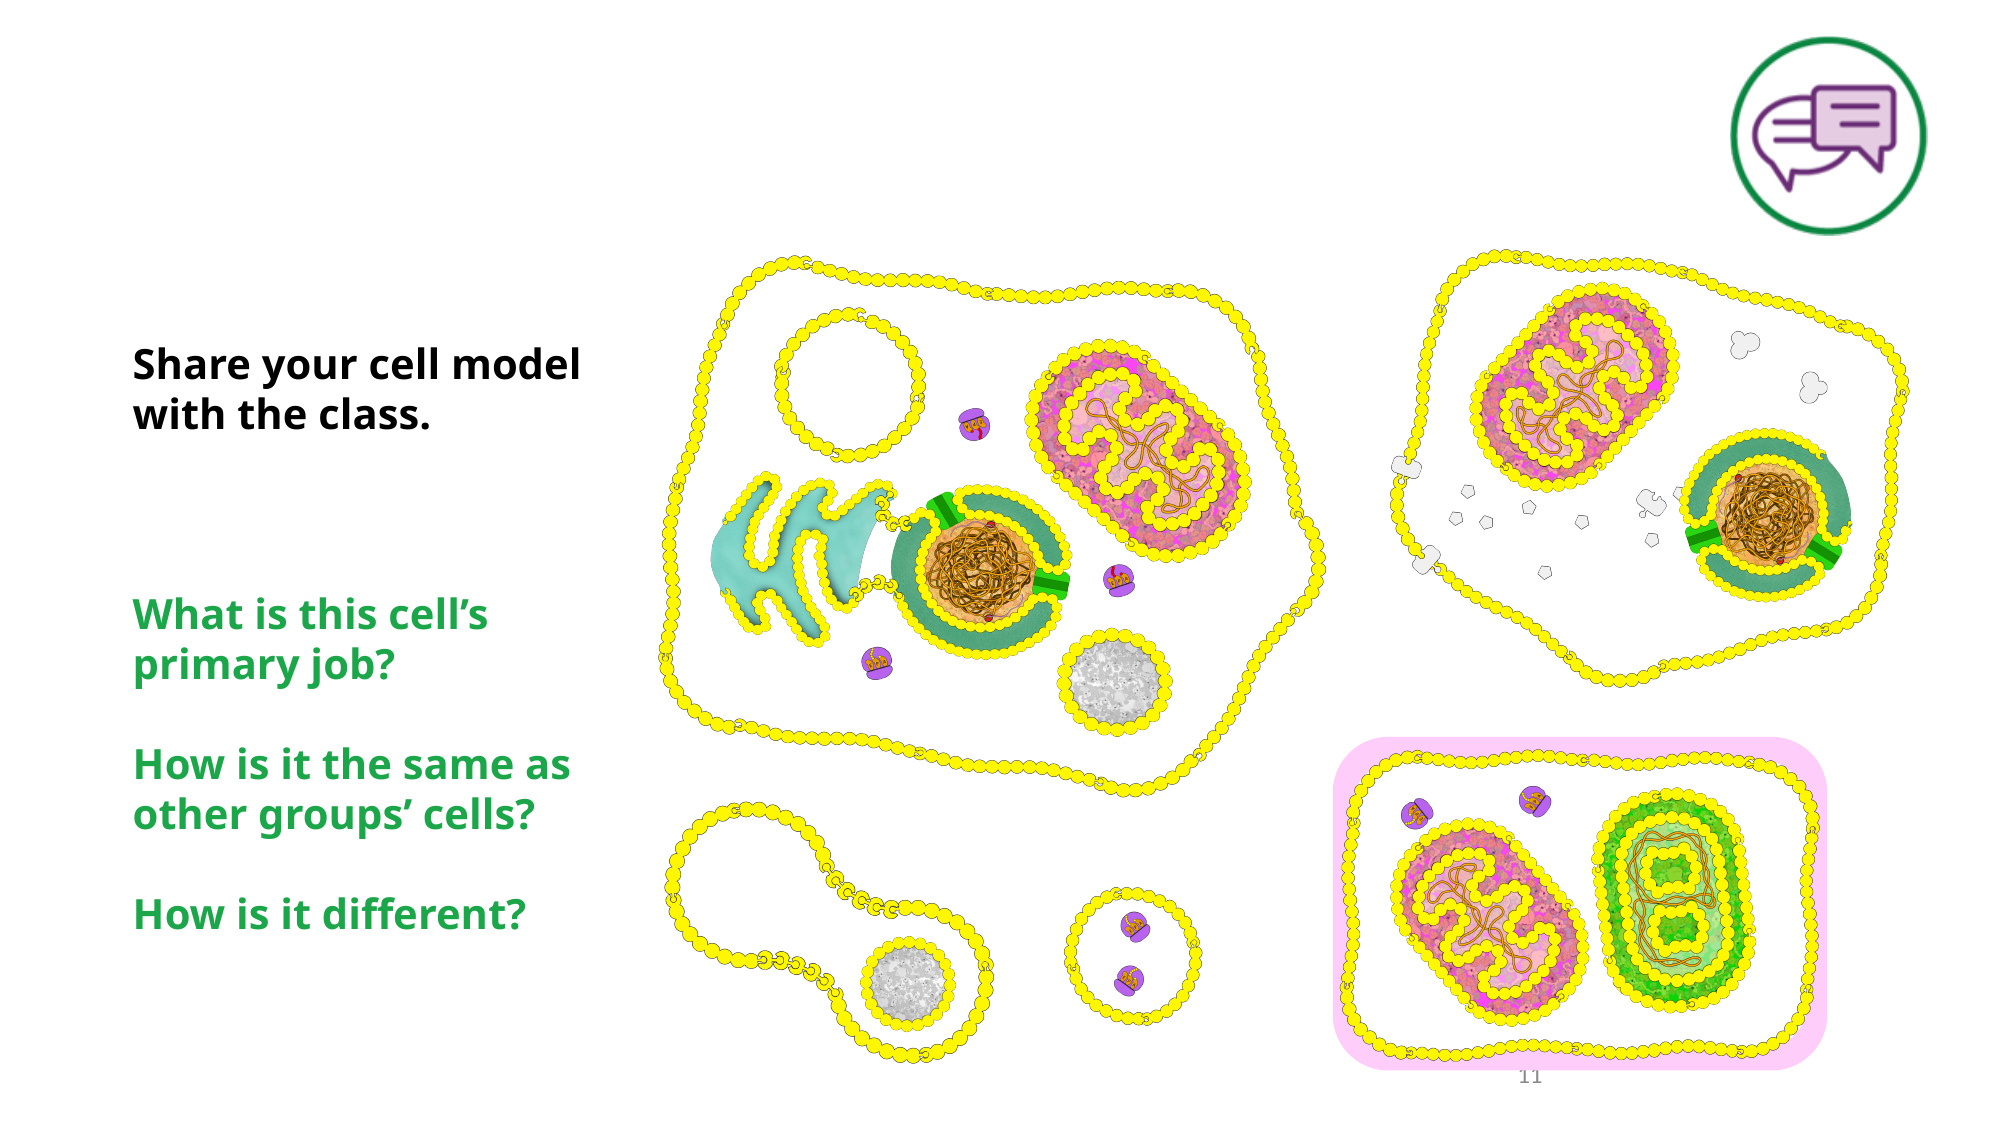

Modeling a Cell
Share your cell model with the class.
What is this cell’s primary job?
How is it the same as other groups’ cells?
How is it different?